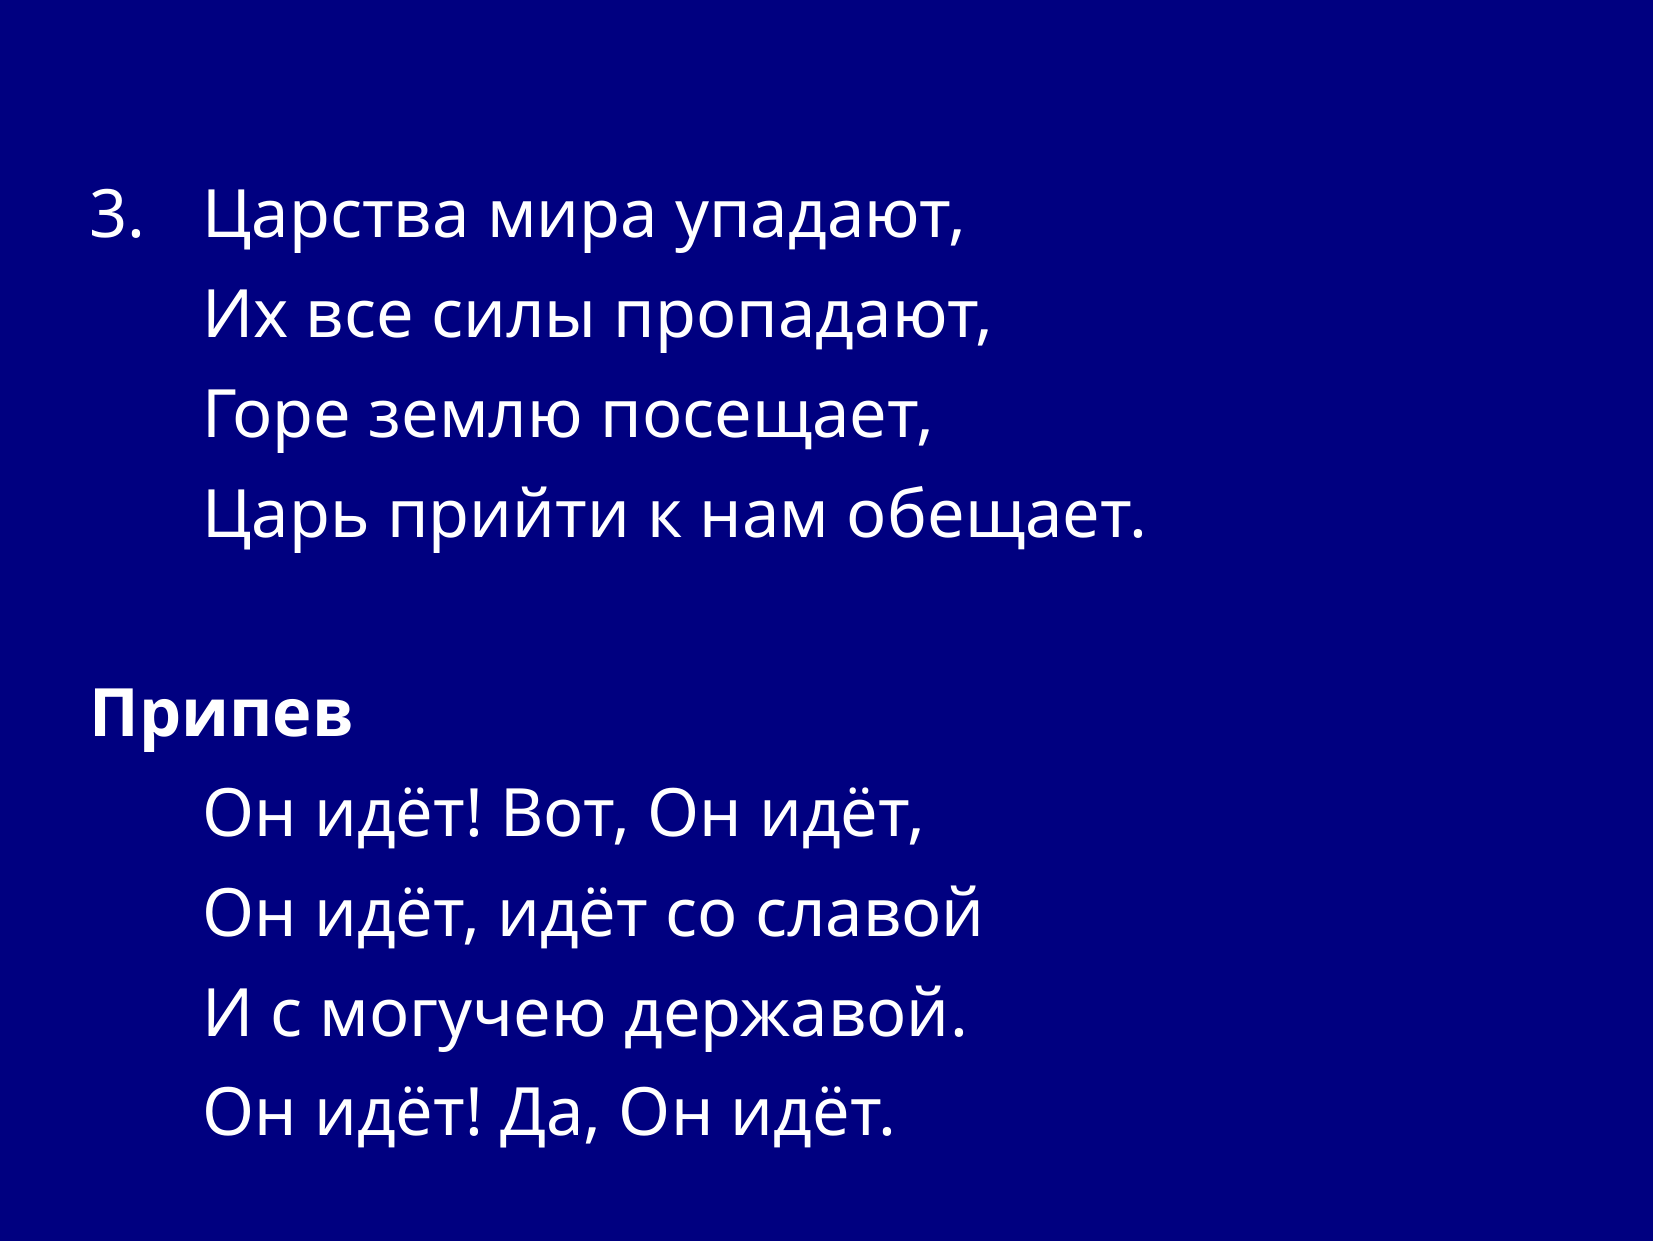

3.	Царства мира упадают,
	Их все силы пропадают,
	Горе землю посещает,
	Царь прийти к нам обещает.
Припев
	Он идёт! Вот, Он идёт,
	Он идёт, идёт со славой
	И с могучею державой.
	Он идёт! Да, Он идёт.